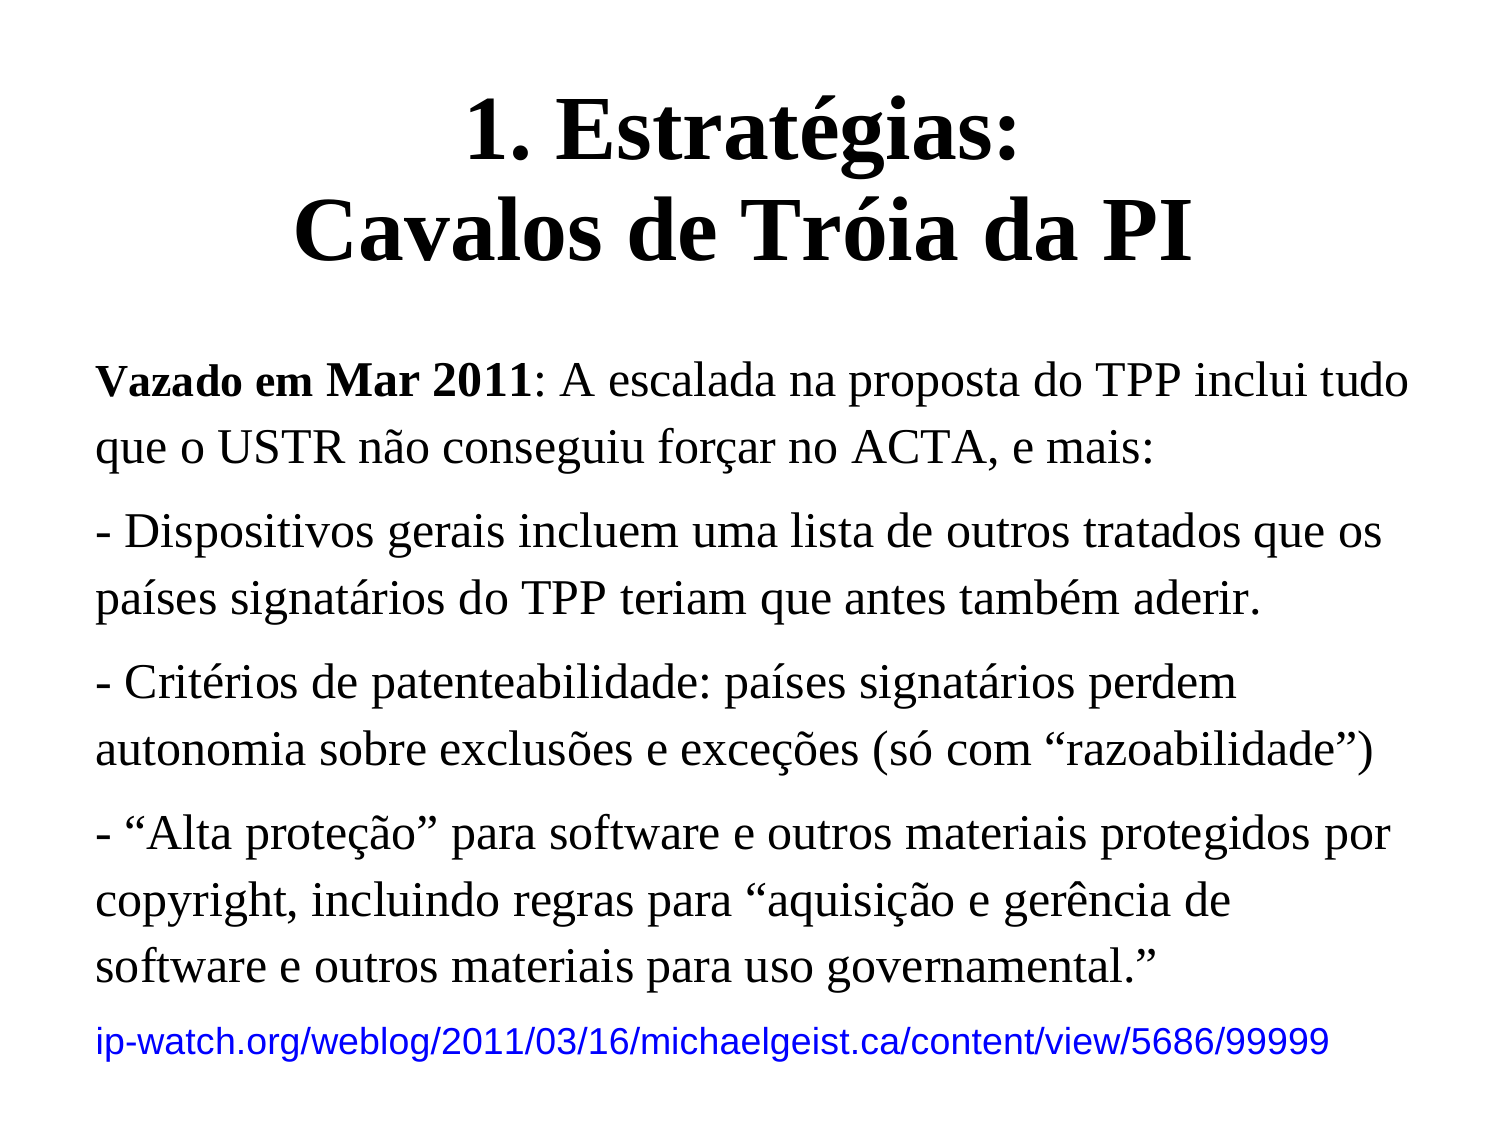

# 1. Estratégias: Cavalos de Tróia da PI
Vazado em Mar 2011: A escalada na proposta do TPP inclui tudo que o USTR não conseguiu forçar no ACTA, e mais:
- Dispositivos gerais incluem uma lista de outros tratados que os países signatários do TPP teriam que antes também aderir.
- Critérios de patenteabilidade: países signatários perdem autonomia sobre exclusões e exceções (só com “razoabilidade”)
- “Alta proteção” para software e outros materiais protegidos por copyright, incluindo regras para “aquisição e gerência de software e outros materiais para uso governamental.”
ip-watch.org/weblog/2011/03/16/michaelgeist.ca/content/view/5686/99999